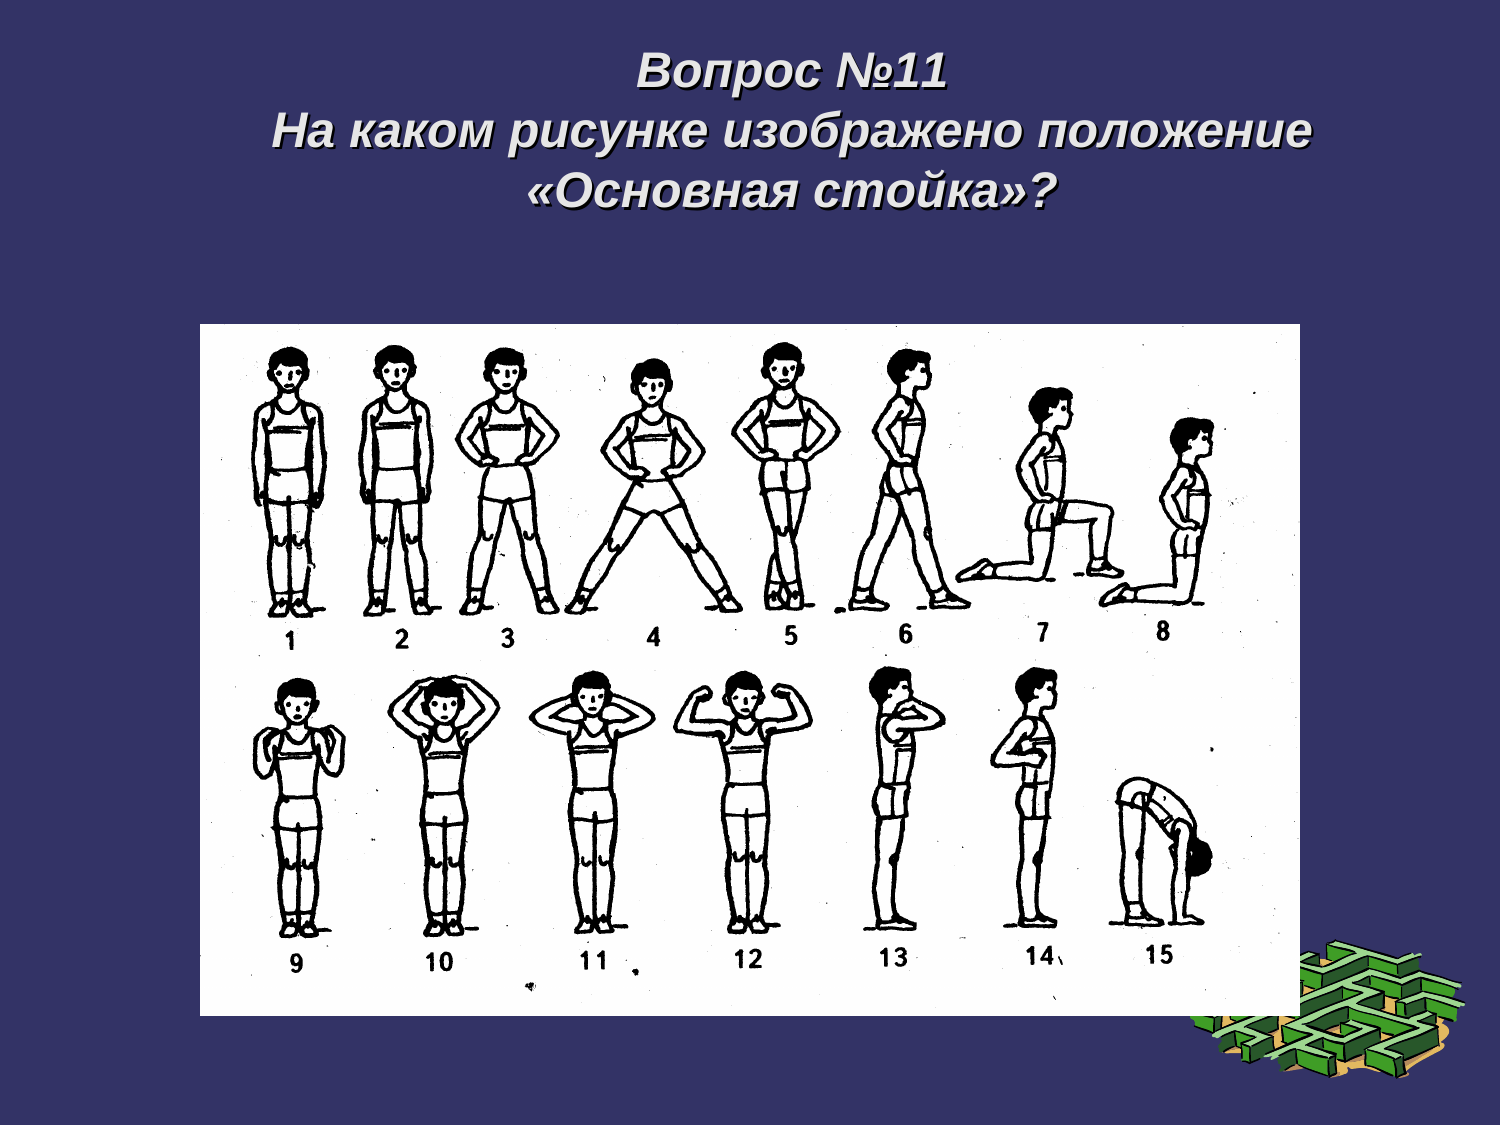

# Вопрос №11 На каком рисунке изображено положение «Основная стойка»?